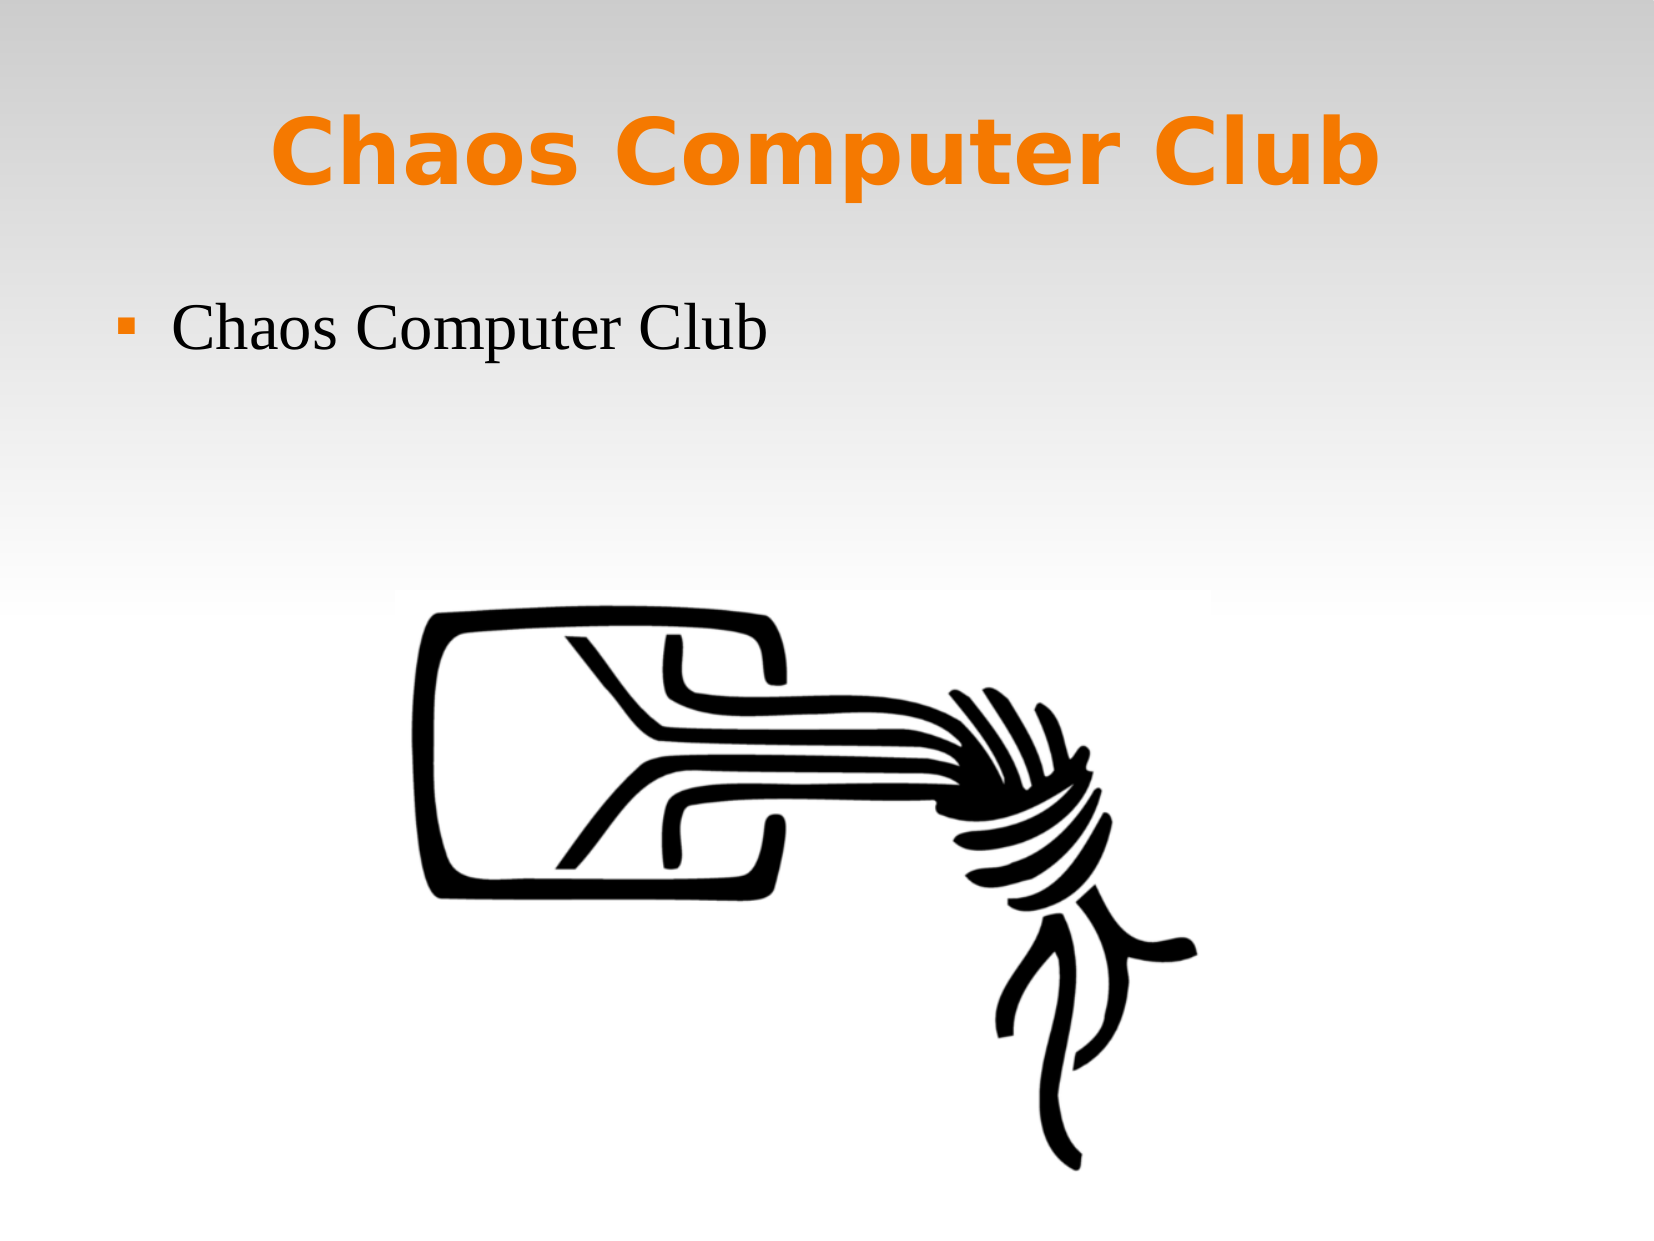

# Chaos Computer Club
Chaos Computer Club